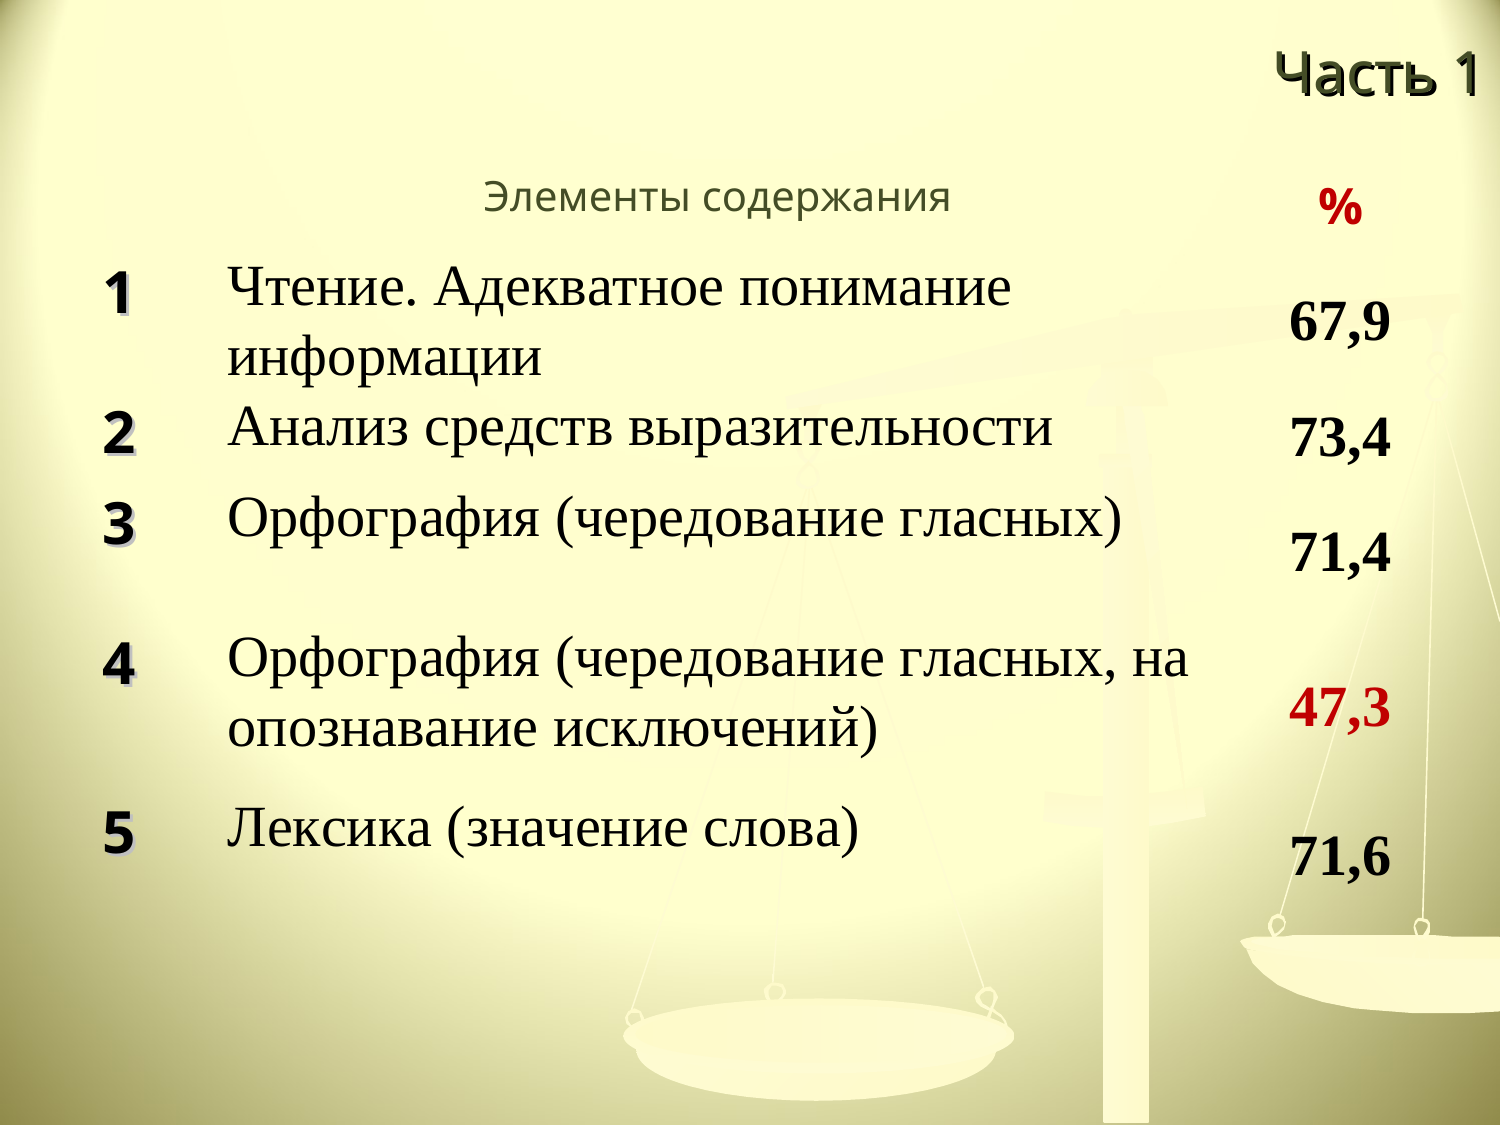

# Часть 1
| | Элементы содержания | % |
| --- | --- | --- |
| 1 | Чтение. Адекватное понимание информации | 67,9 |
| 2 | Анализ средств выразительности | 73,4 |
| 3 | Орфография (чередование гласных) | 71,4 |
| 4 | Орфография (чередование гласных, на опознавание исключений) | 47,3 |
| 5 | Лексика (значение слова) | 71,6 |